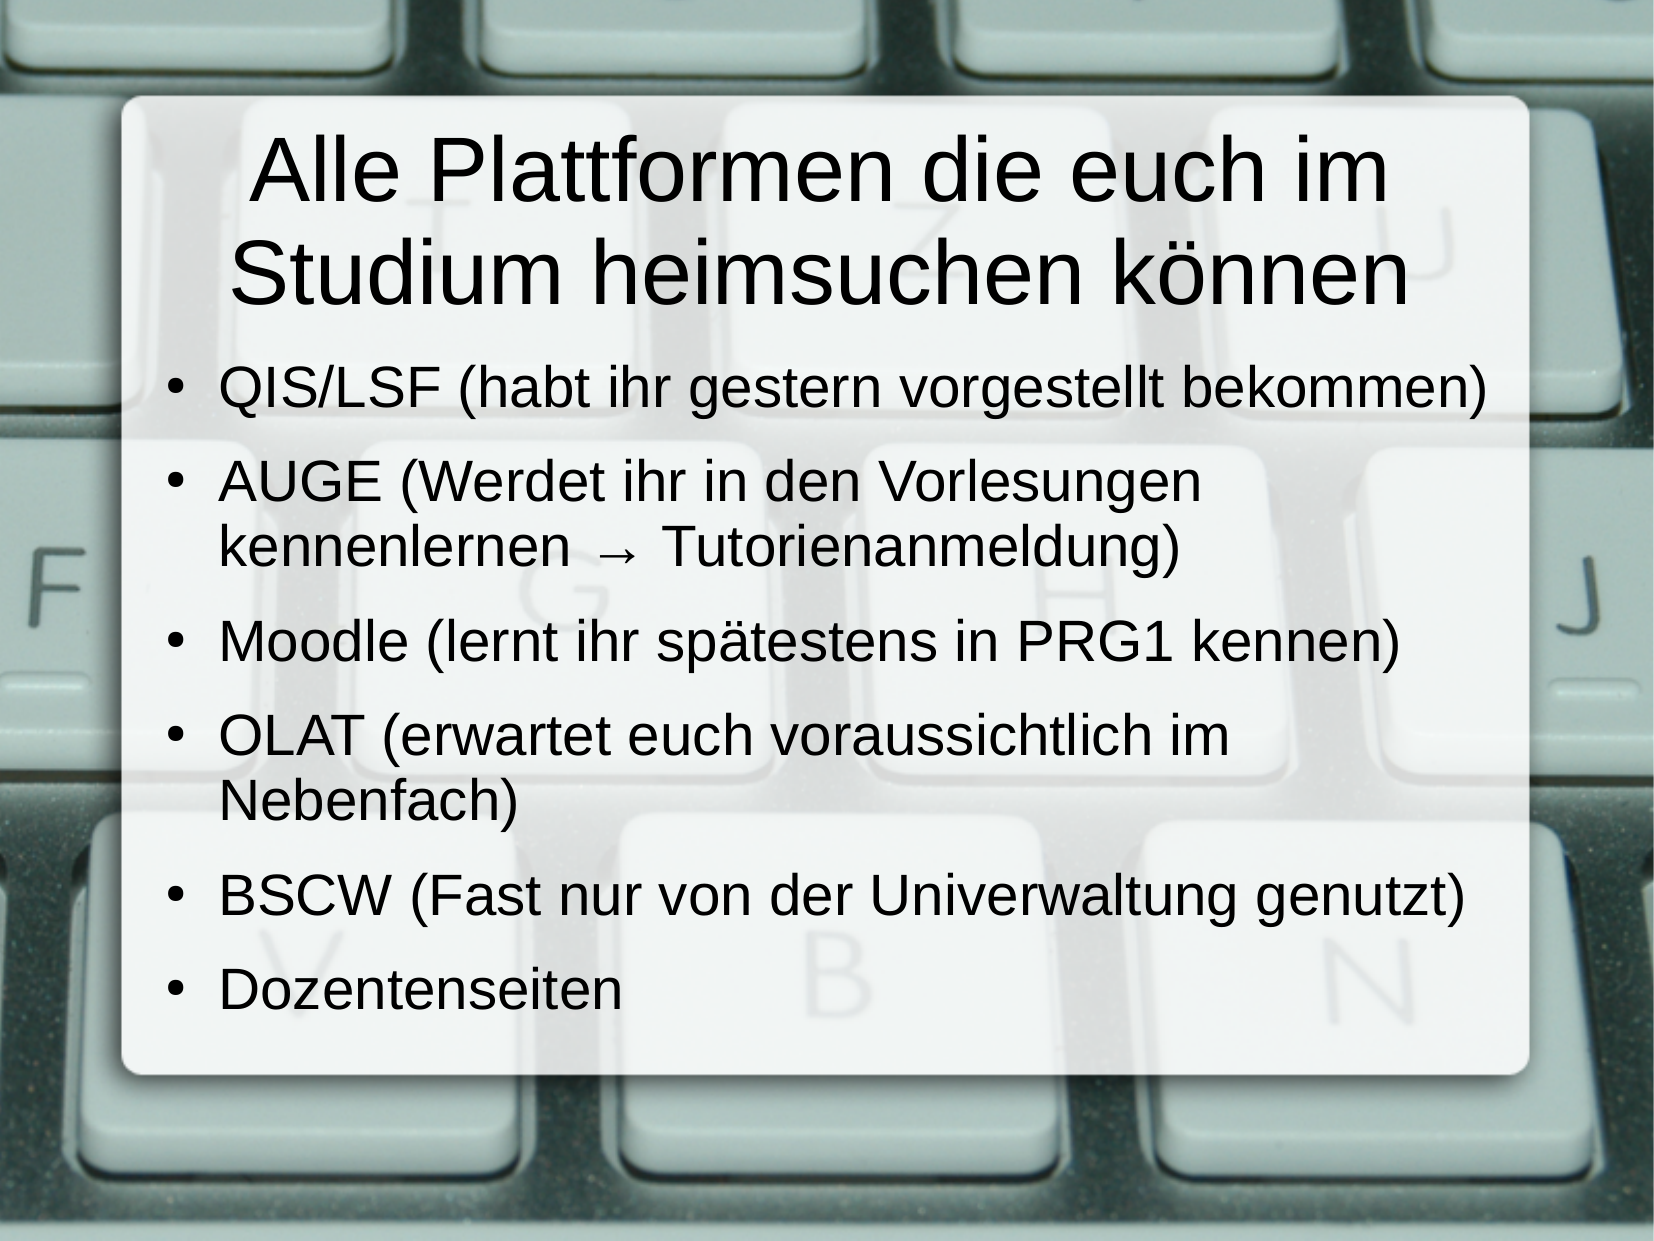

# Alle Plattformen die euch im Studium heimsuchen können
QIS/LSF (habt ihr gestern vorgestellt bekommen)
AUGE (Werdet ihr in den Vorlesungen kennenlernen → Tutorienanmeldung)
Moodle (lernt ihr spätestens in PRG1 kennen)
OLAT (erwartet euch voraussichtlich im Nebenfach)
BSCW (Fast nur von der Univerwaltung genutzt)
Dozentenseiten